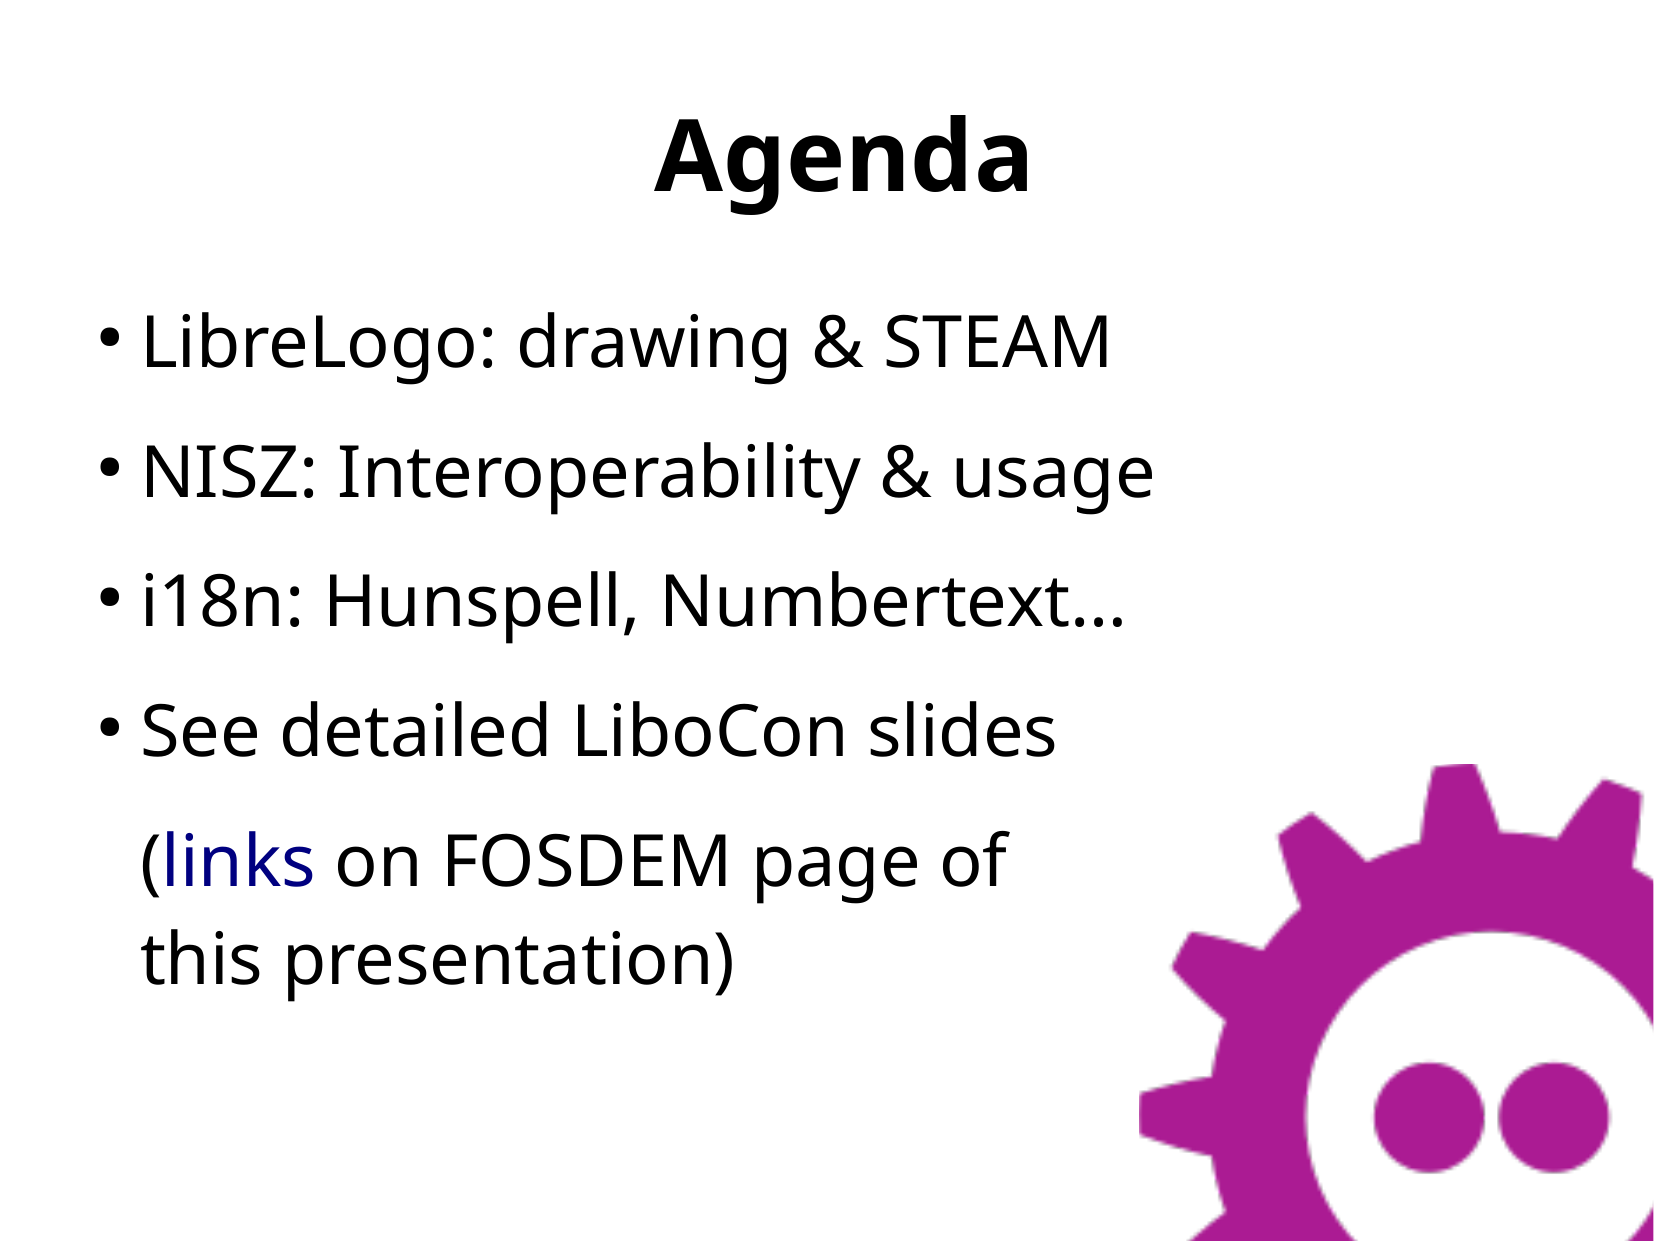

# Agenda
LibreLogo: drawing & STEAM
NISZ: Interoperability & usage
i18n: Hunspell, Numbertext…
See detailed LiboCon slides
(links on FOSDEM page of
this presentation)